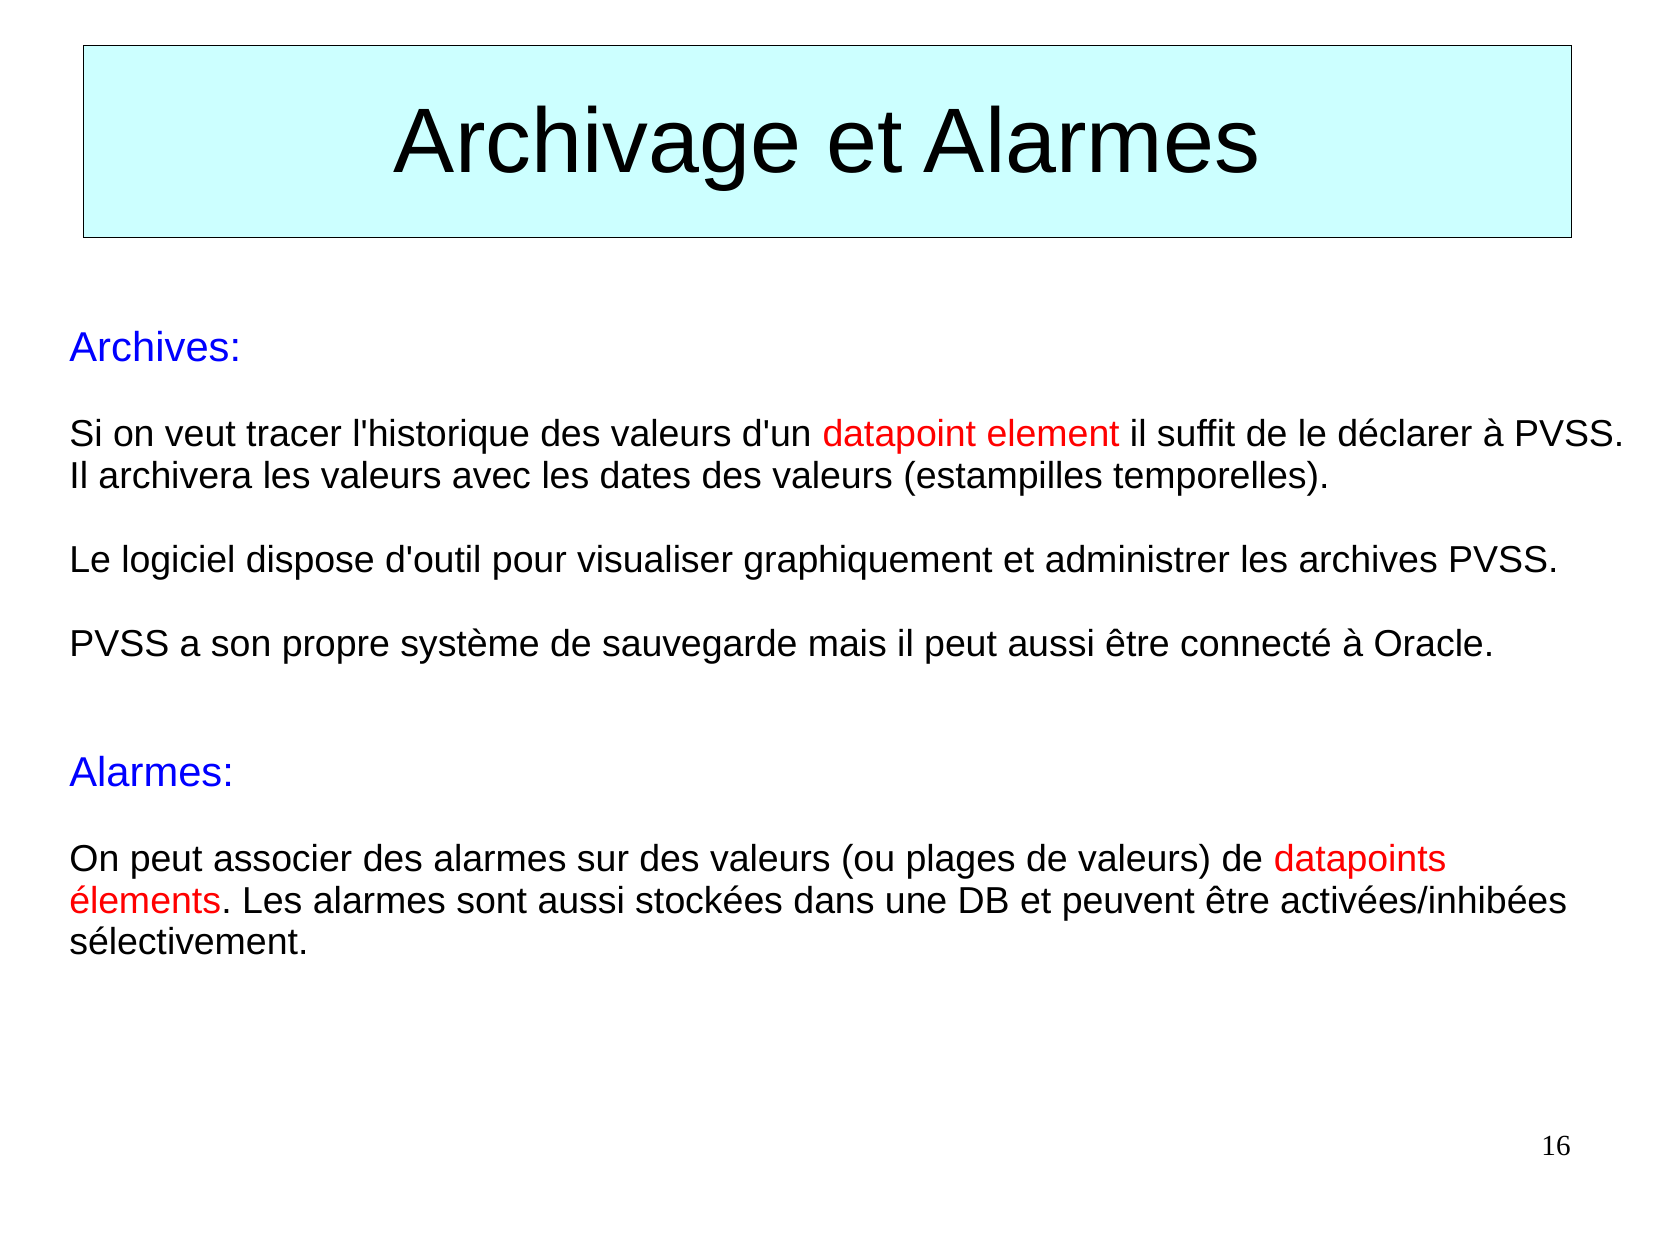

# Archivage et Alarmes
Archives:
Si on veut tracer l'historique des valeurs d'un datapoint element il suffit de le déclarer à PVSS.
Il archivera les valeurs avec les dates des valeurs (estampilles temporelles).
Le logiciel dispose d'outil pour visualiser graphiquement et administrer les archives PVSS.
PVSS a son propre système de sauvegarde mais il peut aussi être connecté à Oracle.
Alarmes:
On peut associer des alarmes sur des valeurs (ou plages de valeurs) de datapoints
élements. Les alarmes sont aussi stockées dans une DB et peuvent être activées/inhibées
sélectivement.
16